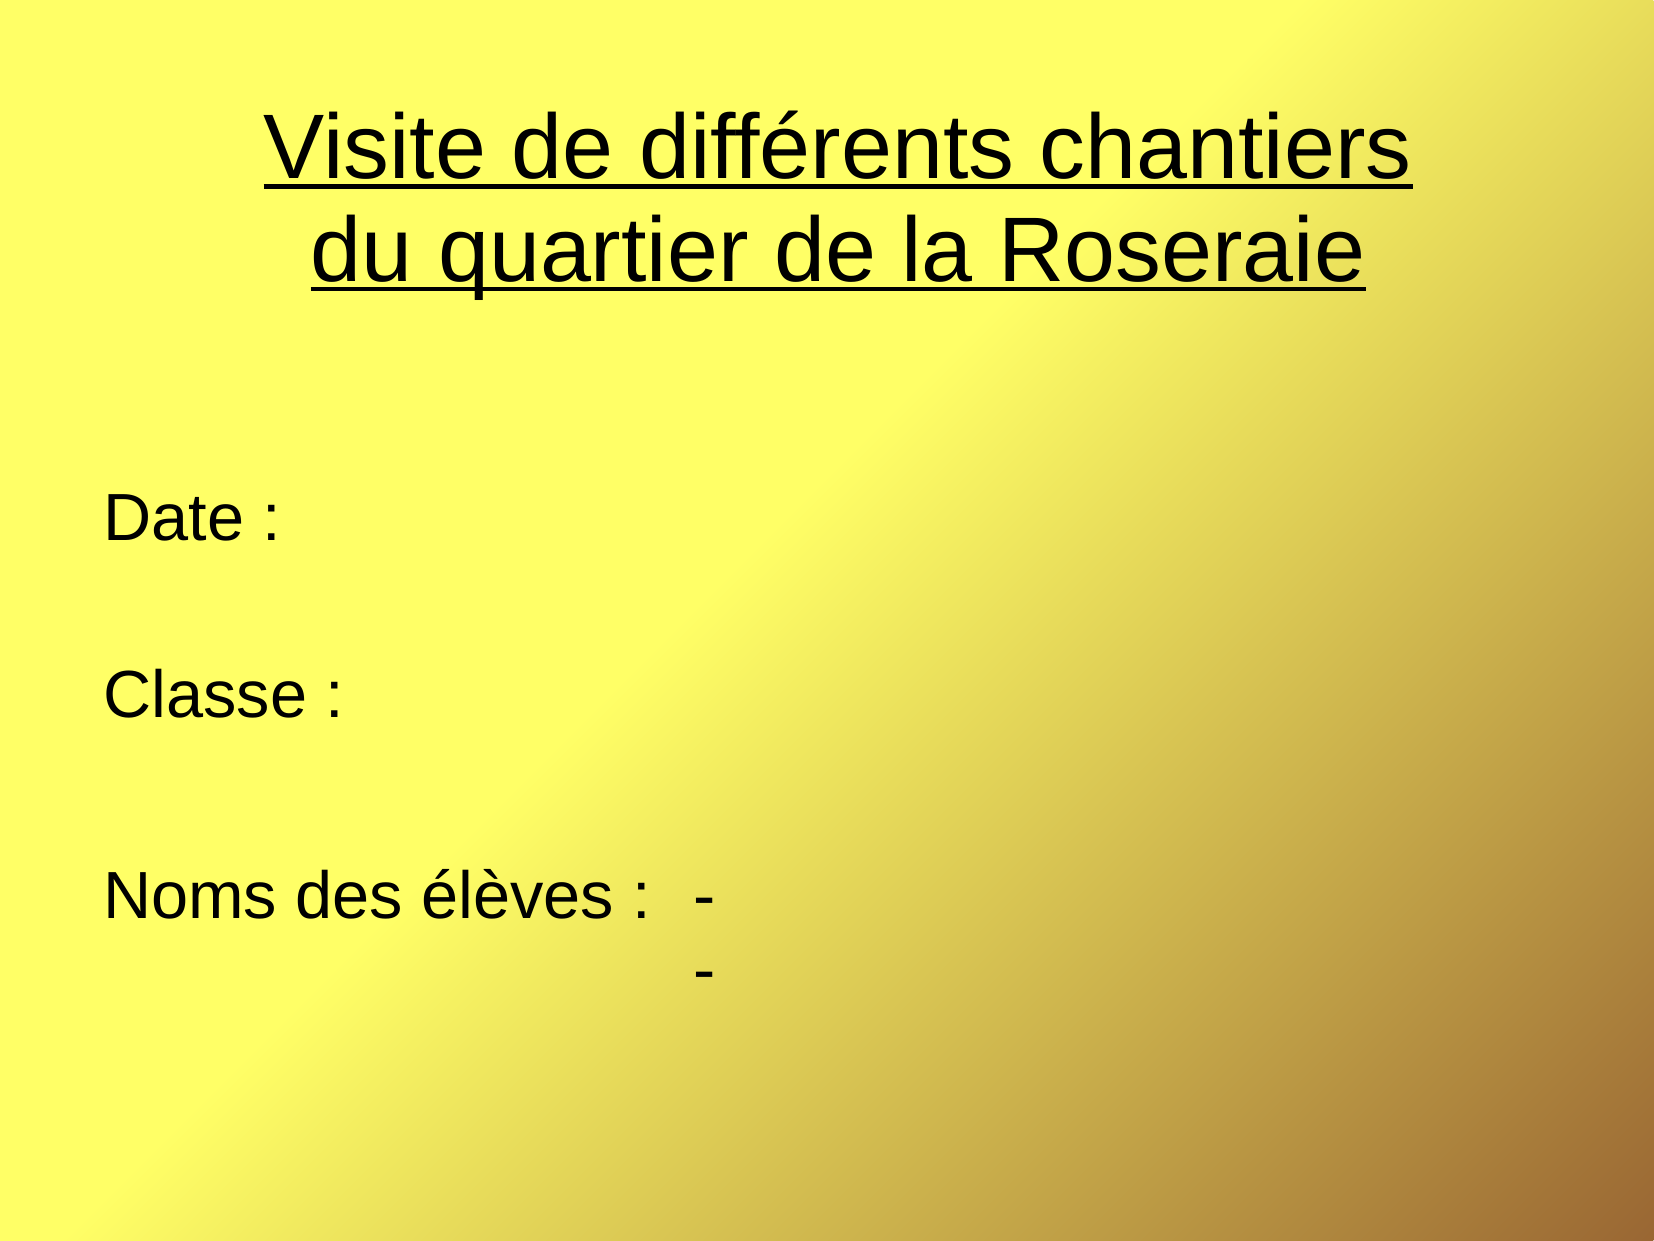

Visite de différents chantiers du quartier de la Roseraie
Date :
Classe :
Noms des élèves : 	-
								-